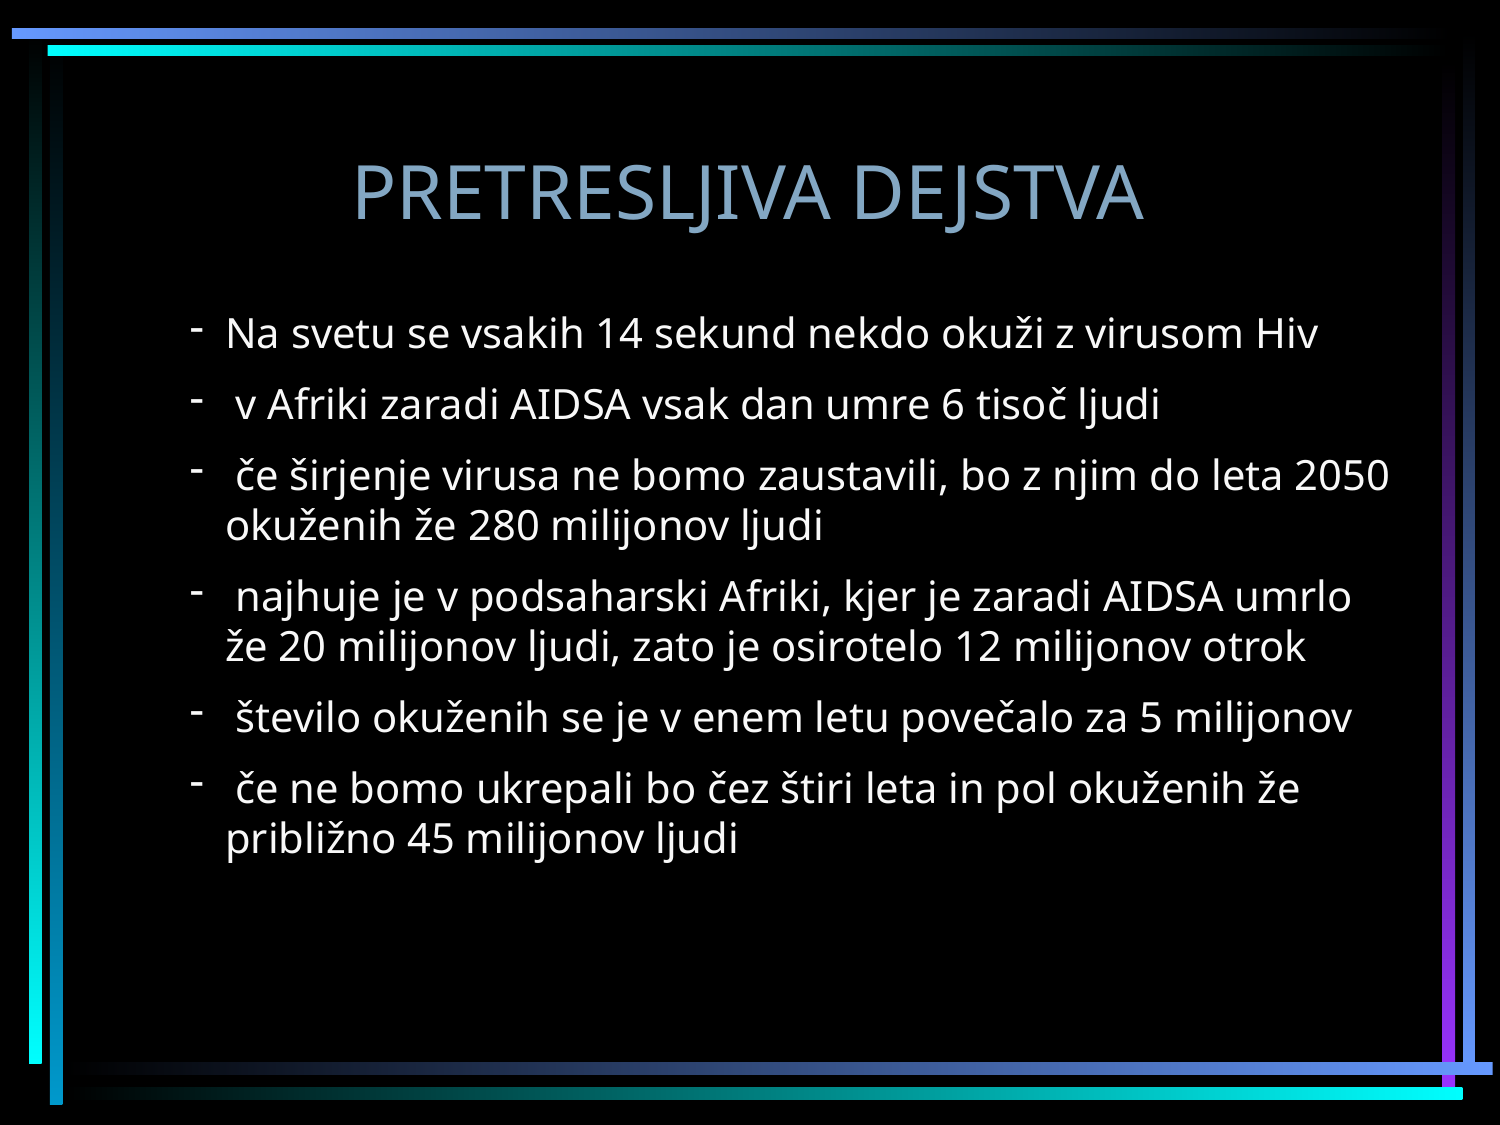

PRETRESLJIVA DEJSTVA
Na svetu se vsakih 14 sekund nekdo okuži z virusom Hiv
 v Afriki zaradi AIDSA vsak dan umre 6 tisoč ljudi
 če širjenje virusa ne bomo zaustavili, bo z njim do leta 2050 okuženih že 280 milijonov ljudi
 najhuje je v podsaharski Afriki, kjer je zaradi AIDSA umrlo že 20 milijonov ljudi, zato je osirotelo 12 milijonov otrok
 število okuženih se je v enem letu povečalo za 5 milijonov
 če ne bomo ukrepali bo čez štiri leta in pol okuženih že približno 45 milijonov ljudi